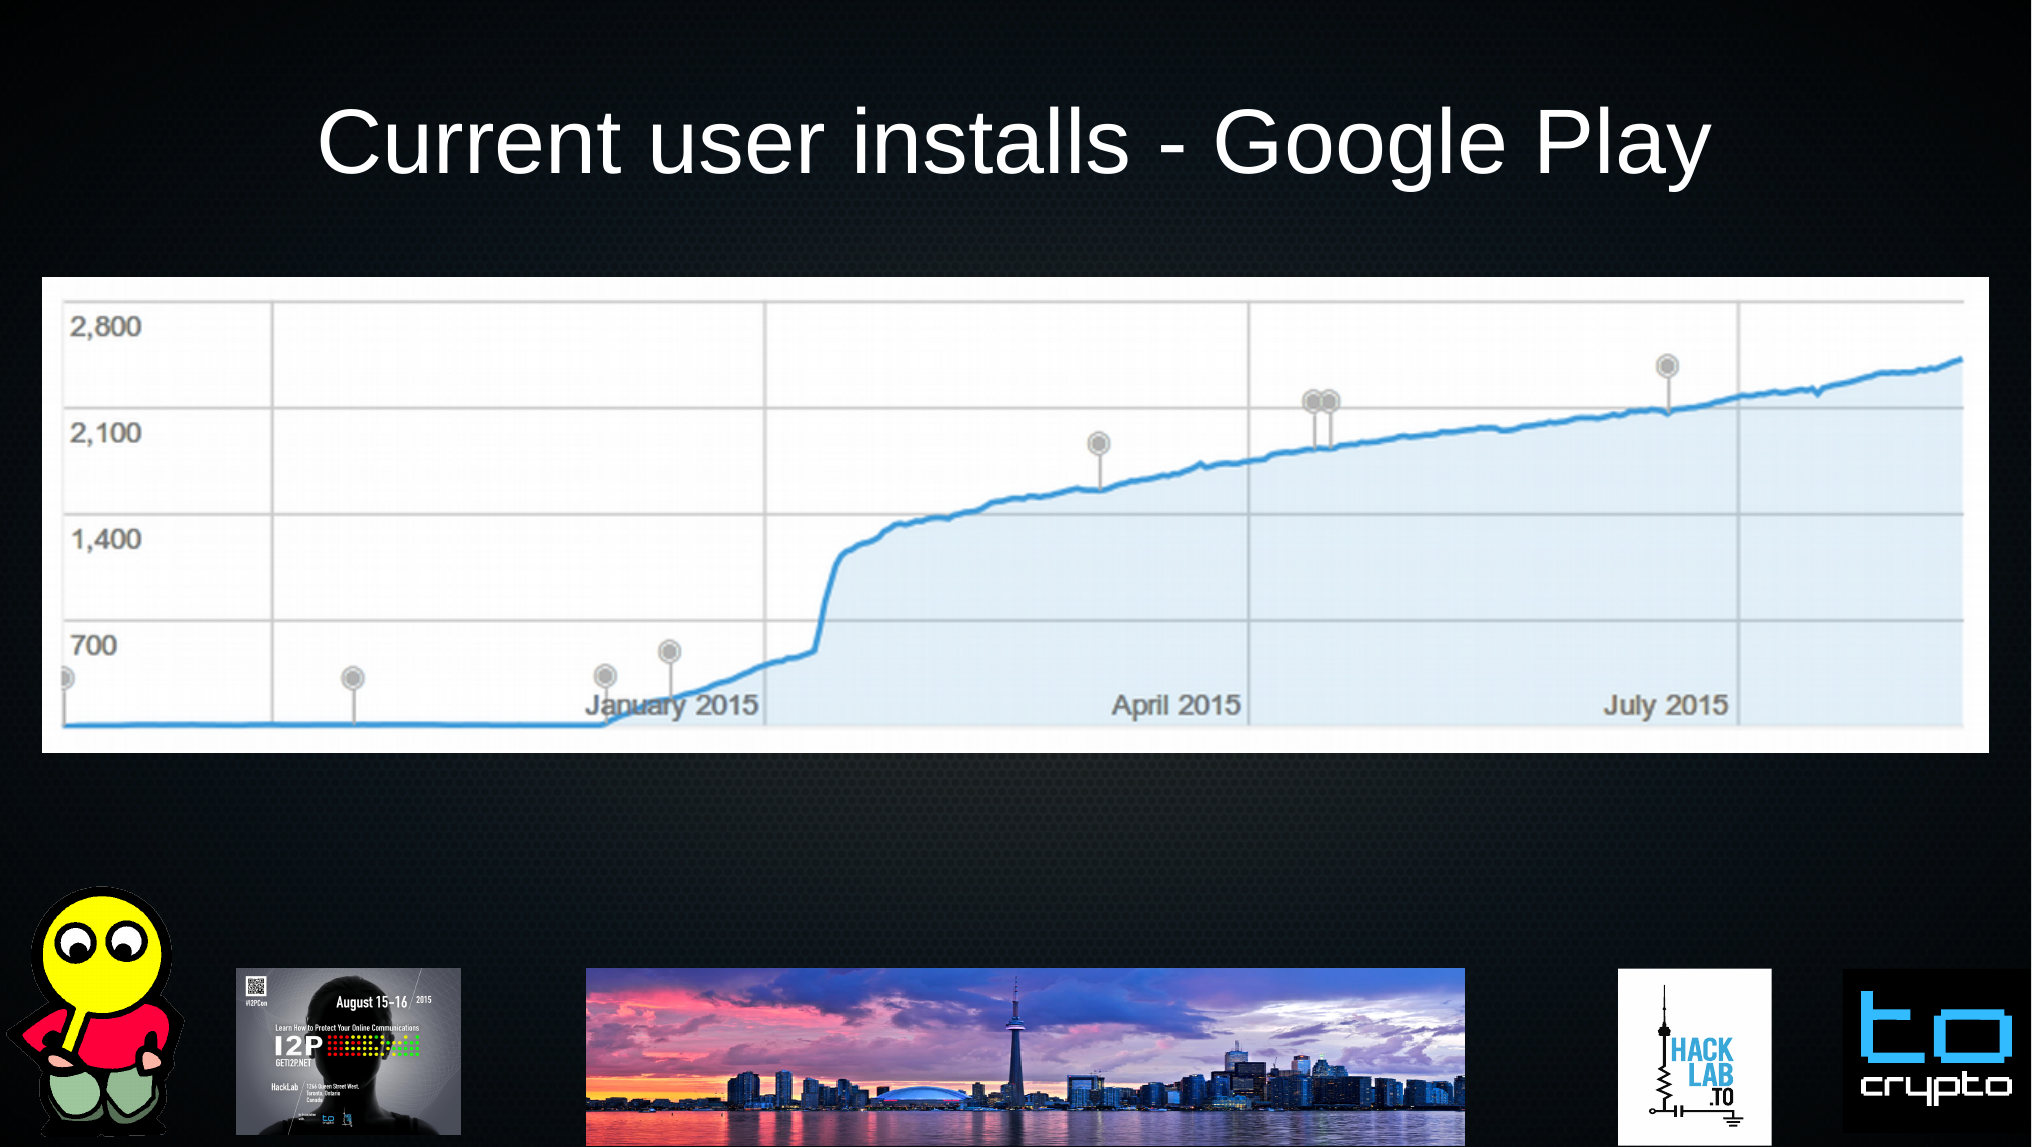

# Current user installs - Google Play
9